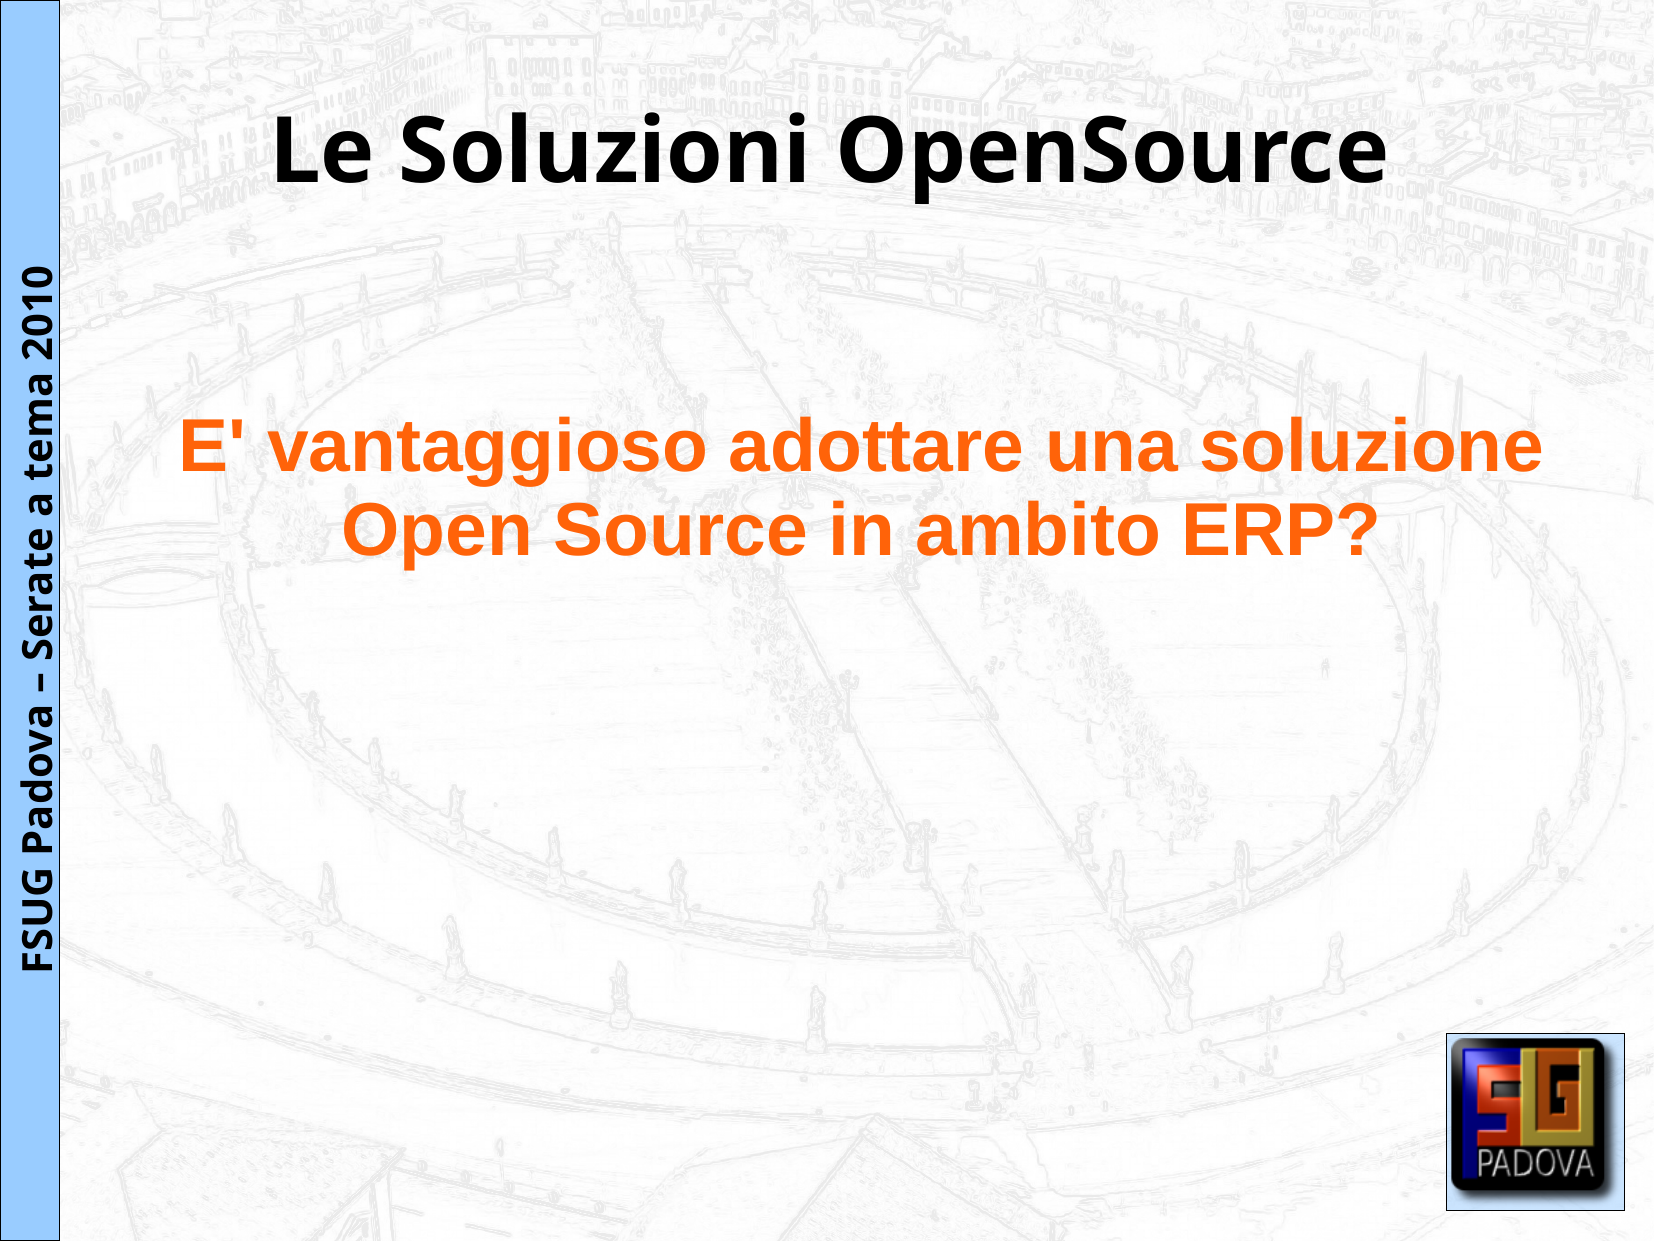

# Le Soluzioni OpenSource
E' vantaggioso adottare una soluzione Open Source in ambito ERP?
FSUG Padova – Serate a tema 2010